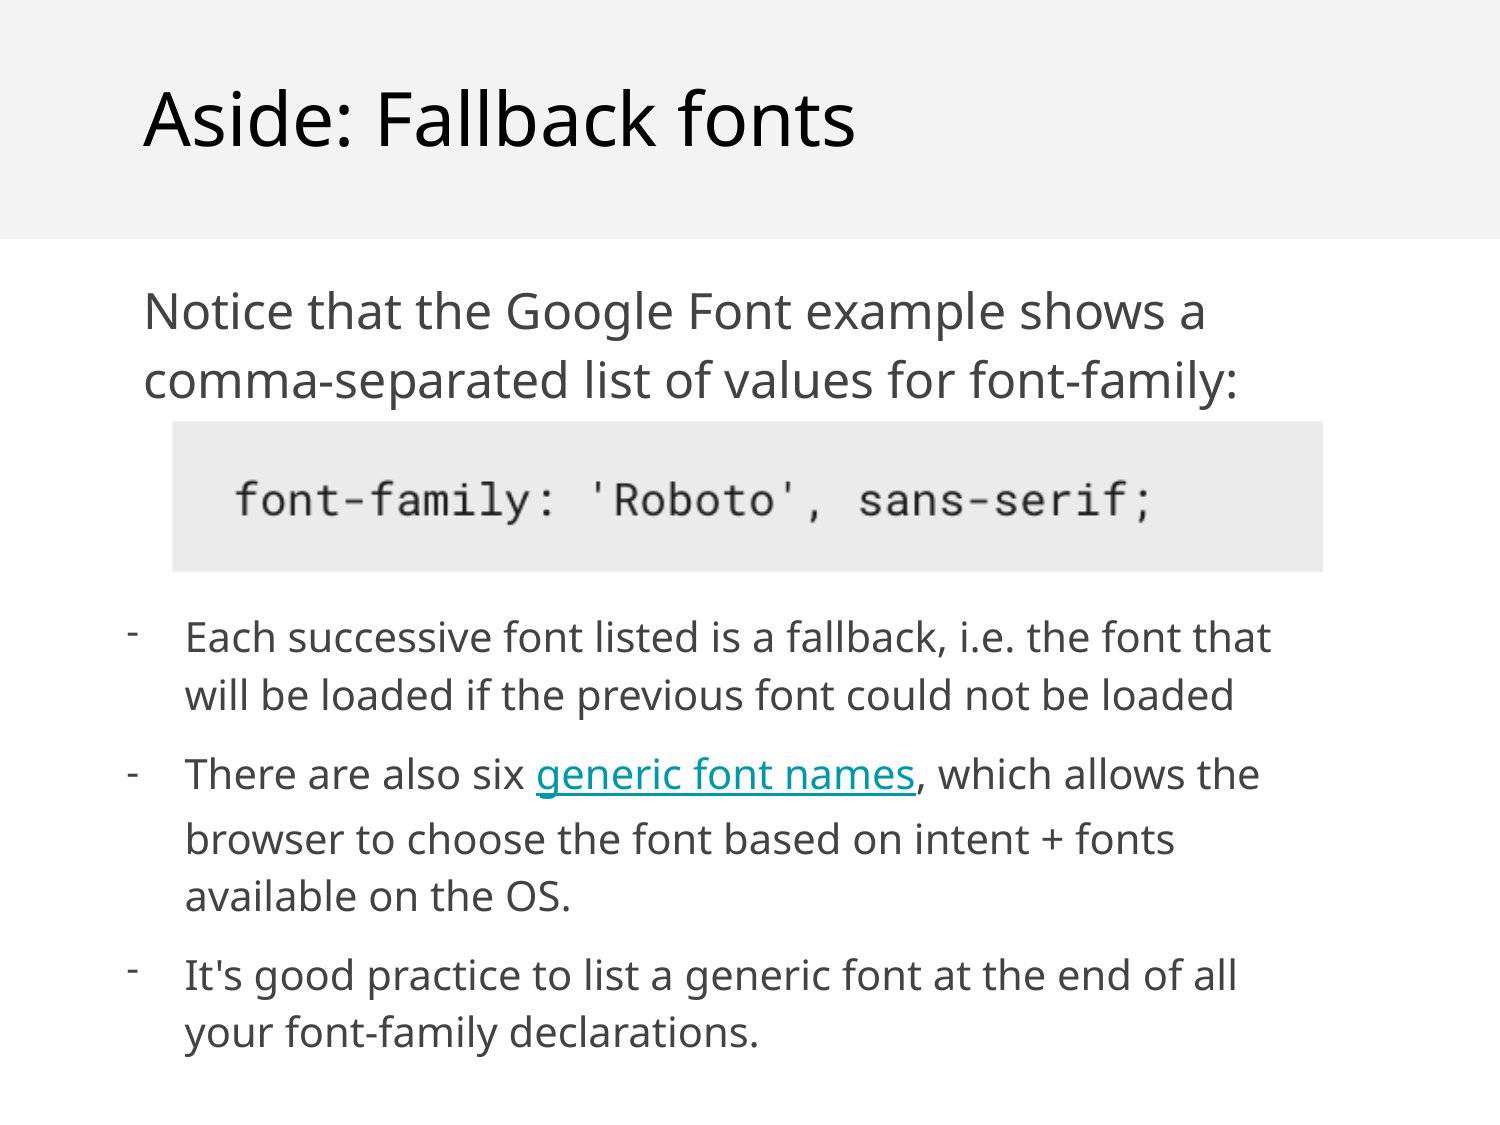

# Aside: Fallback fonts
Notice that the Google Font example shows a comma-separated list of values for font-family:
Each successive font listed is a fallback, i.e. the font that will be loaded if the previous font could not be loaded
There are also six generic font names, which allows the browser to choose the font based on intent + fonts available on the OS.
It's good practice to list a generic font at the end of all your font-family declarations.